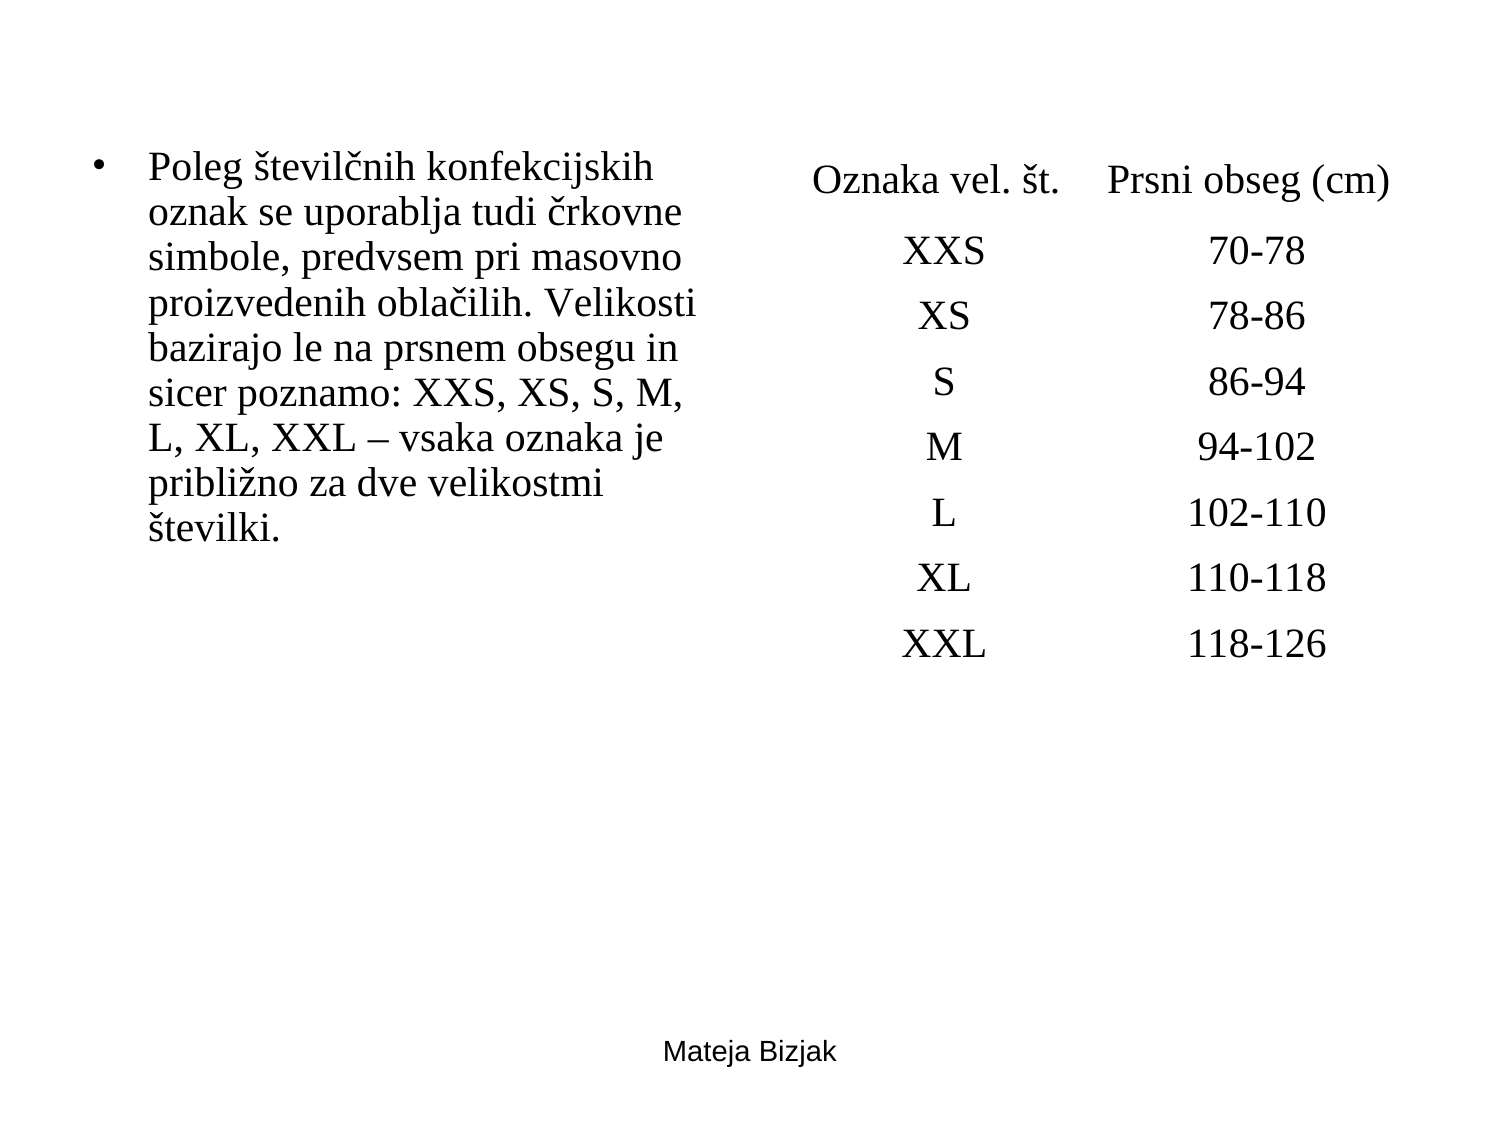

| Oznaka vel. št. | Prsni obseg (cm) |
| --- | --- |
| XXS | 70-78 |
| XS | 78-86 |
| S | 86-94 |
| M | 94-102 |
| L | 102-110 |
| XL | 110-118 |
| XXL | 118-126 |
# Poleg številčnih konfekcijskih oznak se uporablja tudi črkovne simbole, predvsem pri masovno proizvedenih oblačilih. Velikosti bazirajo le na prsnem obsegu in sicer poznamo: XXS, XS, S, M, L, XL, XXL – vsaka oznaka je približno za dve velikostmi številki.
Mateja Bizjak